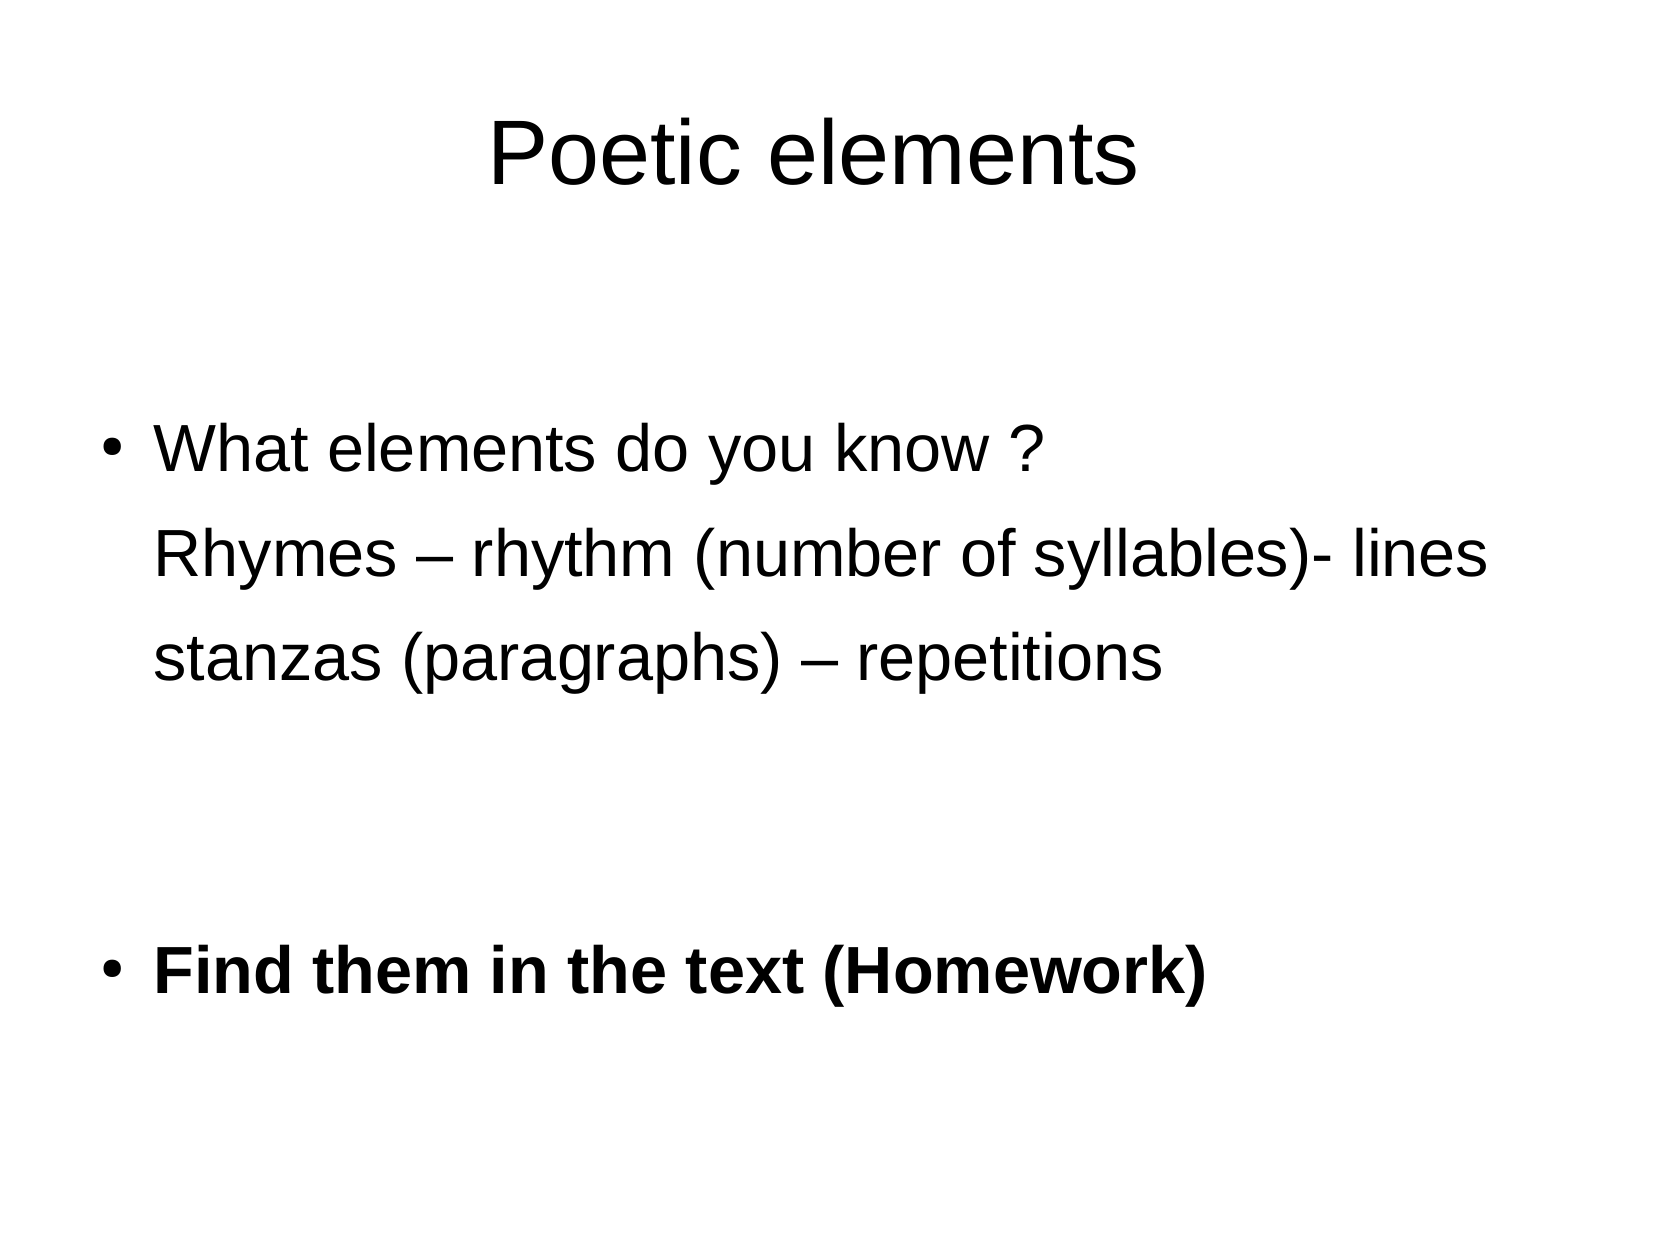

# Poetic elements
What elements do you know ?
Rhymes – rhythm (number of syllables)- lines
stanzas (paragraphs) – repetitions
Find them in the text (Homework)